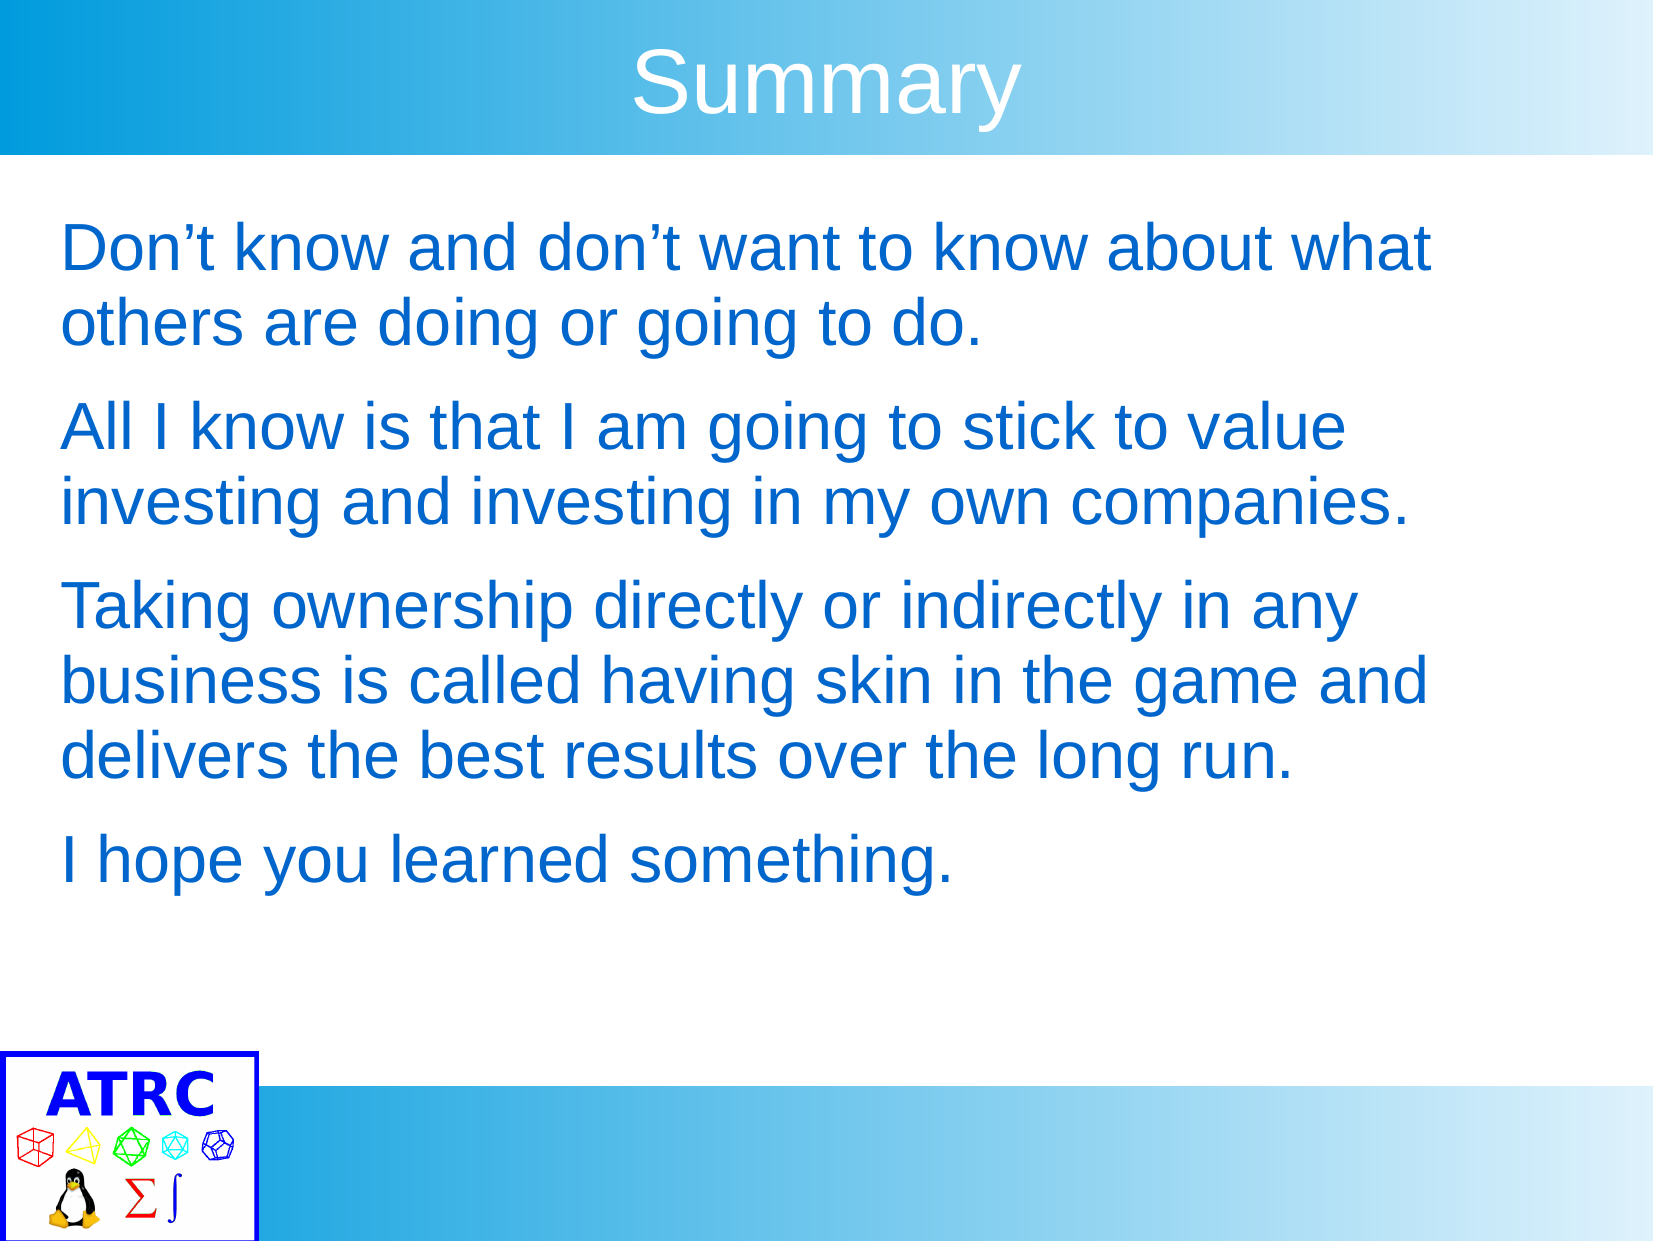

# Summary
Don’t know and don’t want to know about what others are doing or going to do.
All I know is that I am going to stick to value investing and investing in my own companies.
Taking ownership directly or indirectly in any business is called having skin in the game and delivers the best results over the long run.
I hope you learned something.